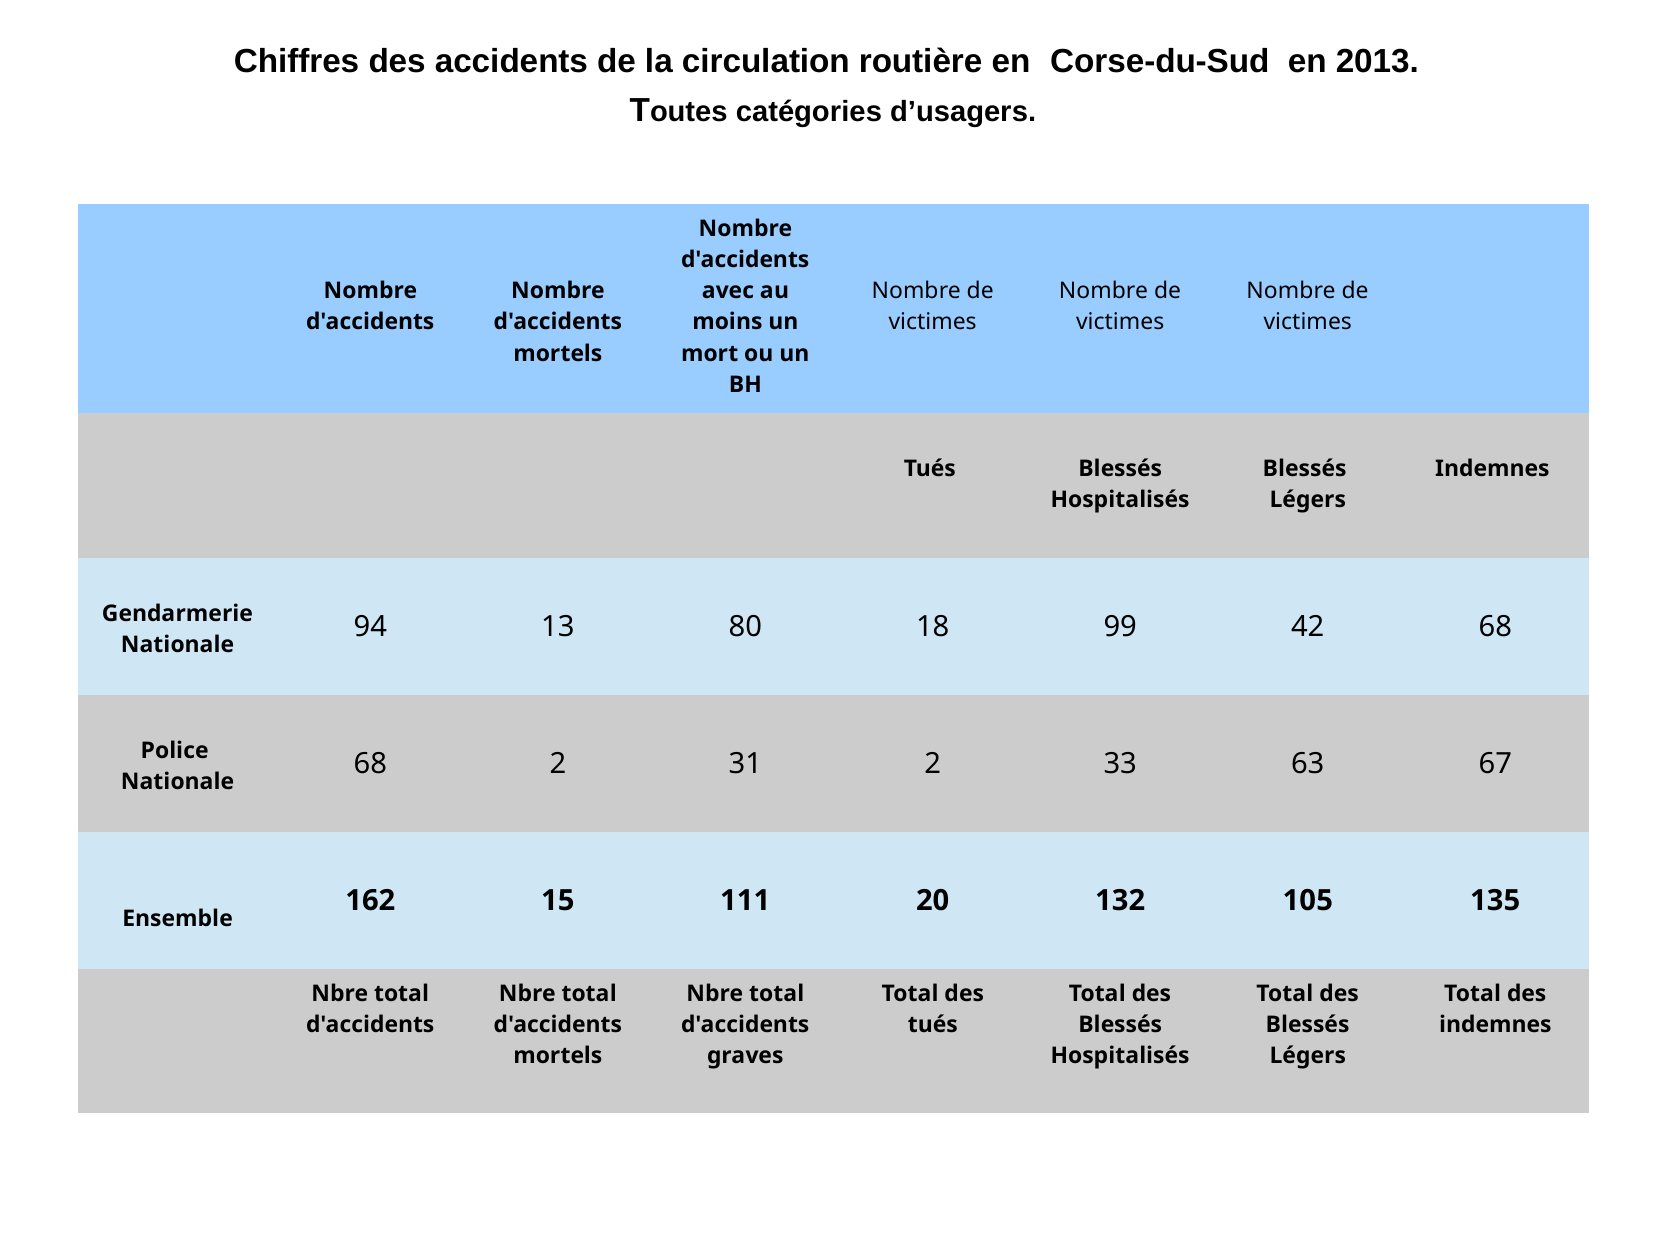

# Chiffres des accidents de la circulation routière en Corse-du-Sud en 2013. Toutes catégories d’usagers.
| | Nombre d'accidents | Nombre d'accidents mortels | Nombre d'accidents avec au moins un mort ou un BH | Nombre de victimes | Nombre de victimes | Nombre de victimes | |
| --- | --- | --- | --- | --- | --- | --- | --- |
| | | | | Tués | Blessés Hospitalisés | Blessés Légers | Indemnes |
| Gendarmerie Nationale | 94 | 13 | 80 | 18 | 99 | 42 | 68 |
| Police Nationale | 68 | 2 | 31 | 2 | 33 | 63 | 67 |
| Ensemble | 162 | 15 | 111 | 20 | 132 | 105 | 135 |
| | Nbre total d'accidents | Nbre total d'accidents mortels | Nbre total d'accidents graves | Total des tués | Total des Blessés Hospitalisés | Total des Blessés Légers | Total des indemnes |